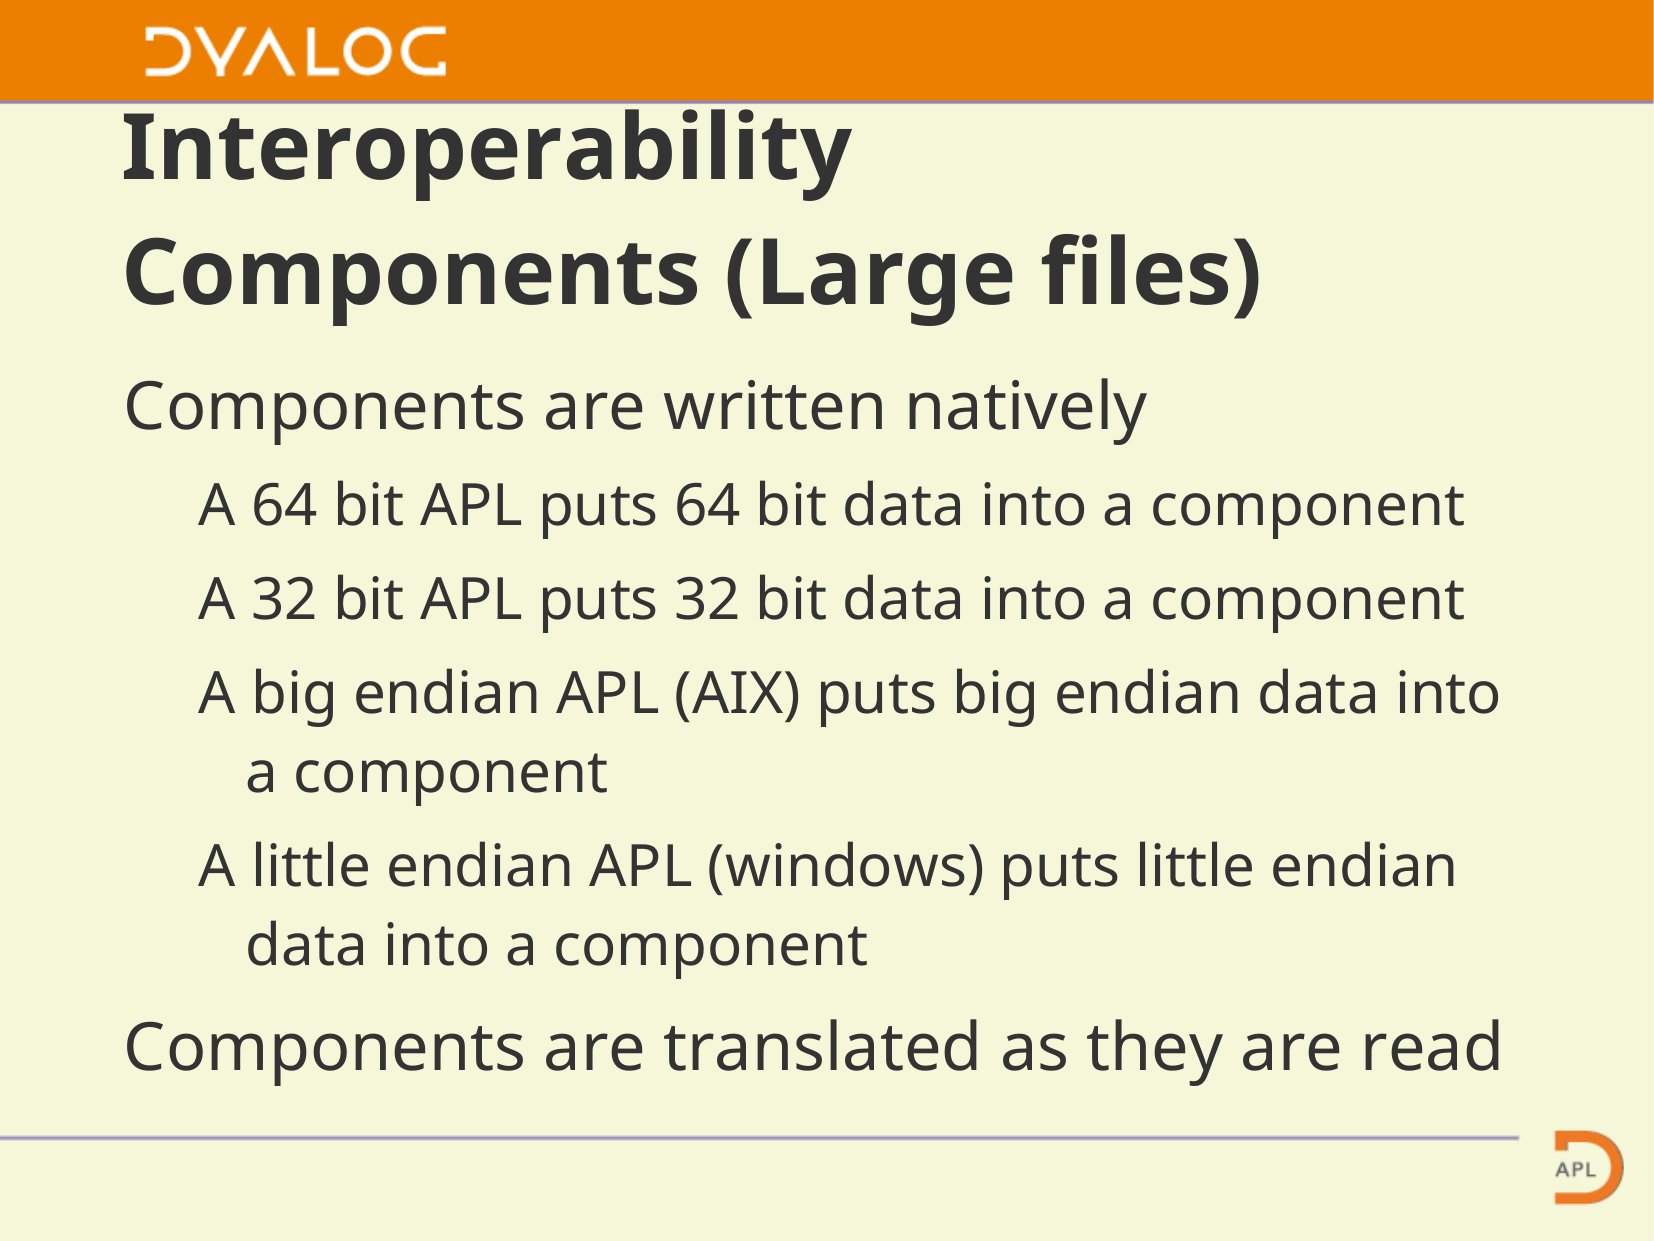

# Interoperability Components (Large files)
Components are written natively
A 64 bit APL puts 64 bit data into a component
A 32 bit APL puts 32 bit data into a component
A big endian APL (AIX) puts big endian data into a component
A little endian APL (windows) puts little endian data into a component
Components are translated as they are read